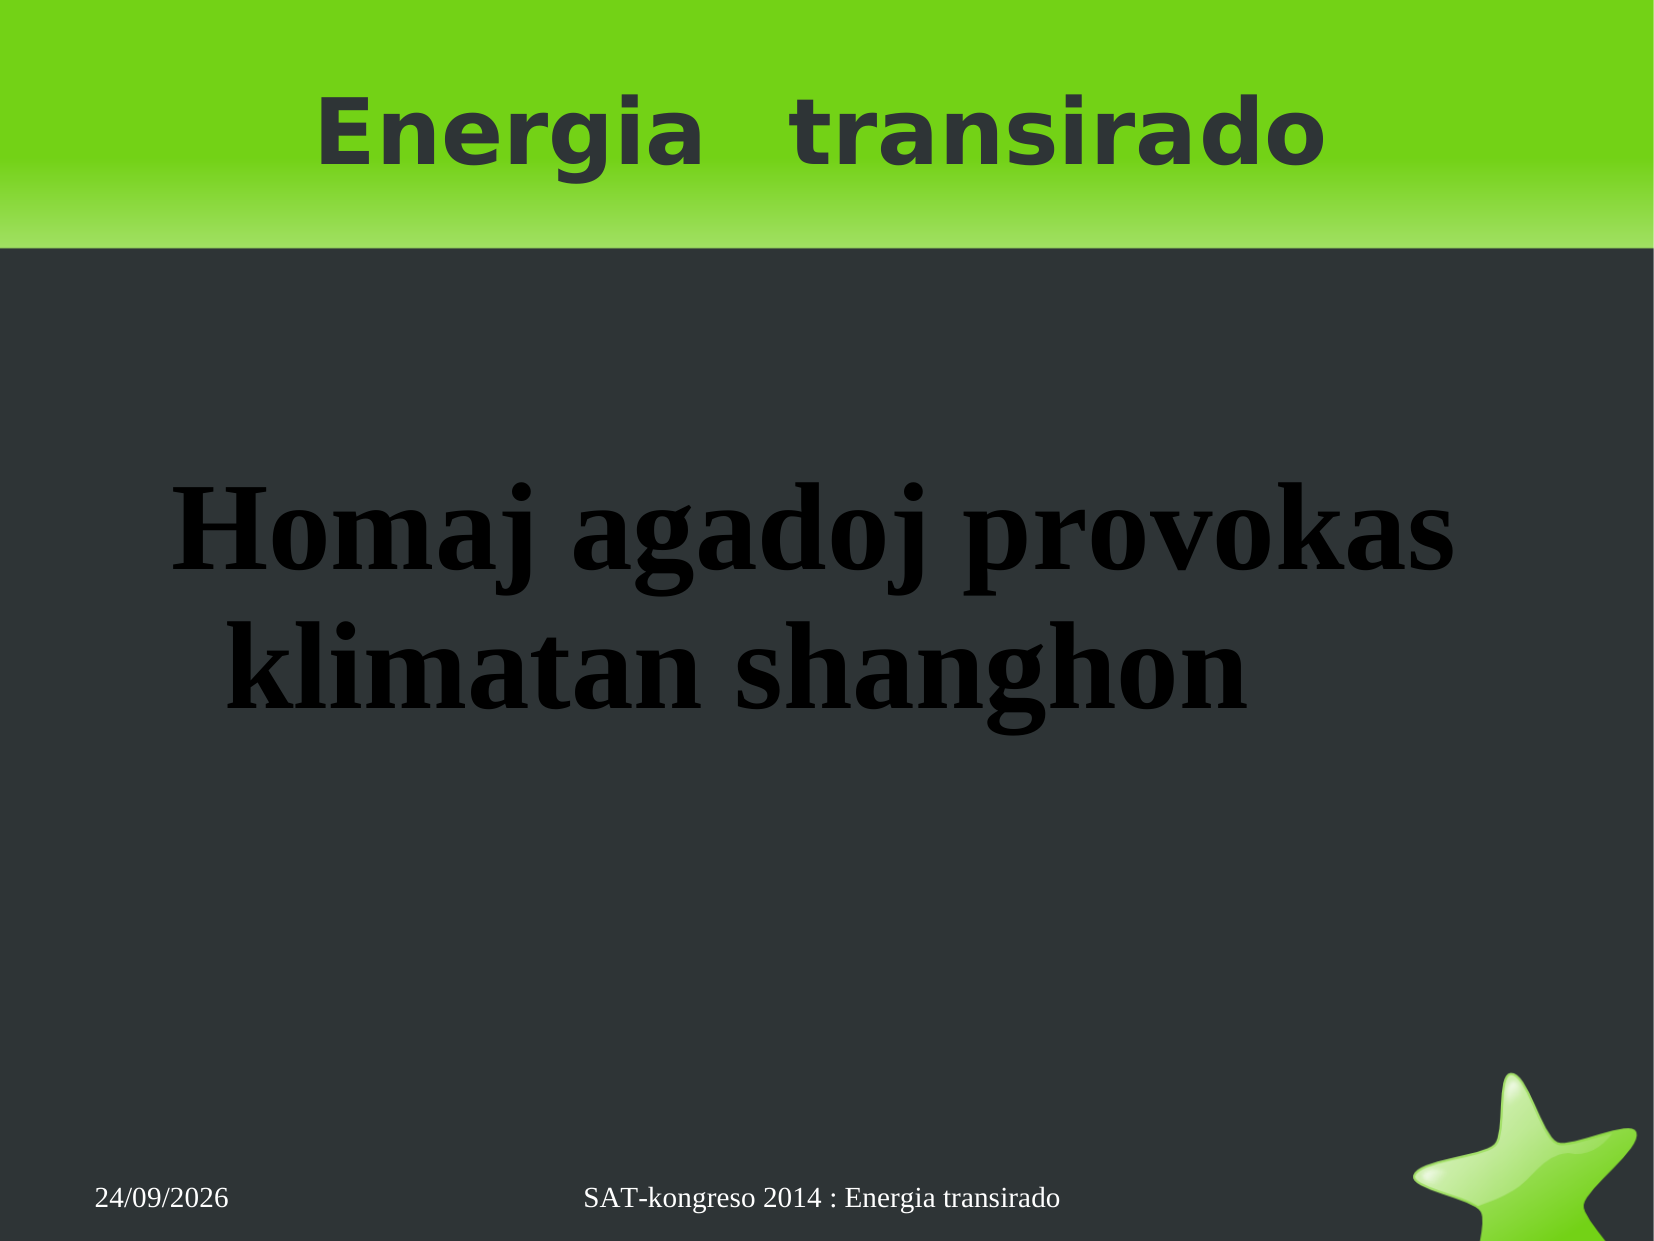

# Energia	 transira	do
Homaj agadoj provokas klimatan shanghon